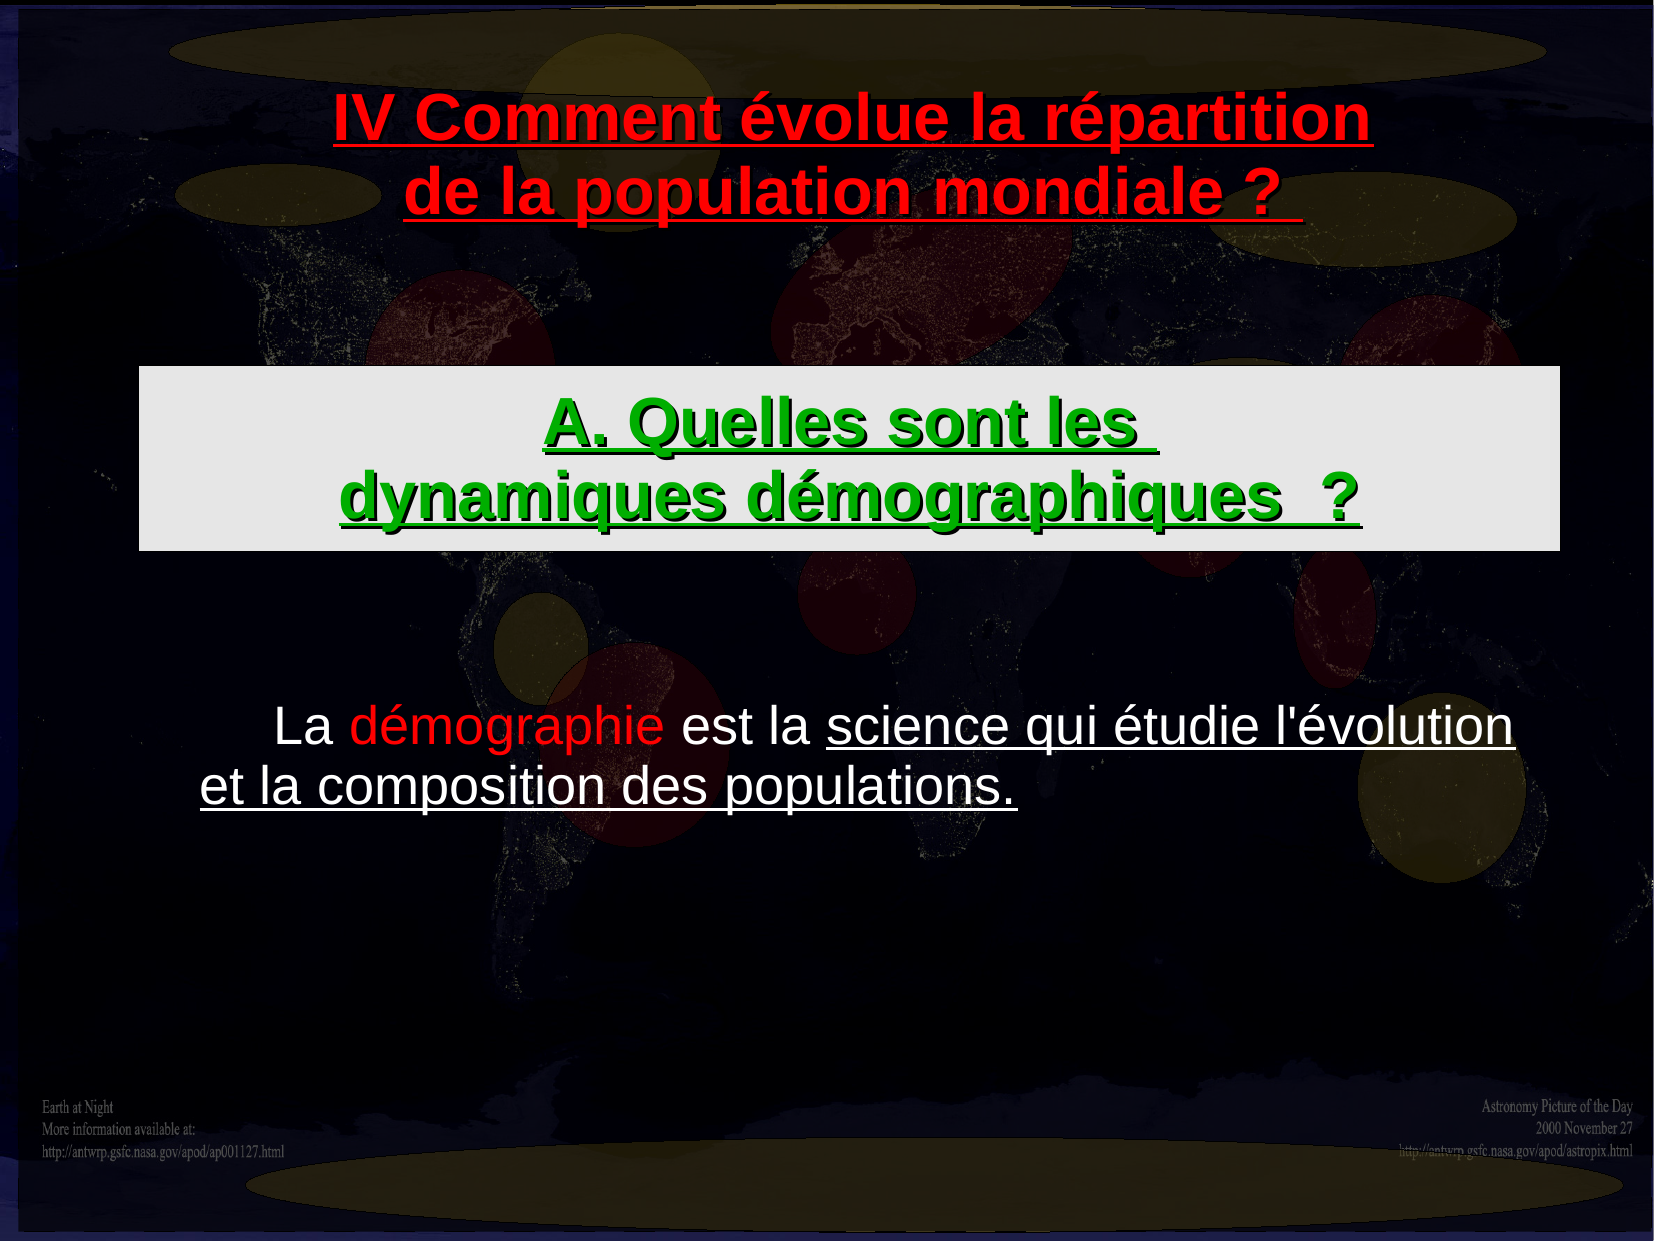

IV Comment évolue la répartition
de la population mondiale ?
A. Quelles sont les
dynamiques démographiques  ?
	La démographie est la science qui étudie l'évolution et la composition des populations.